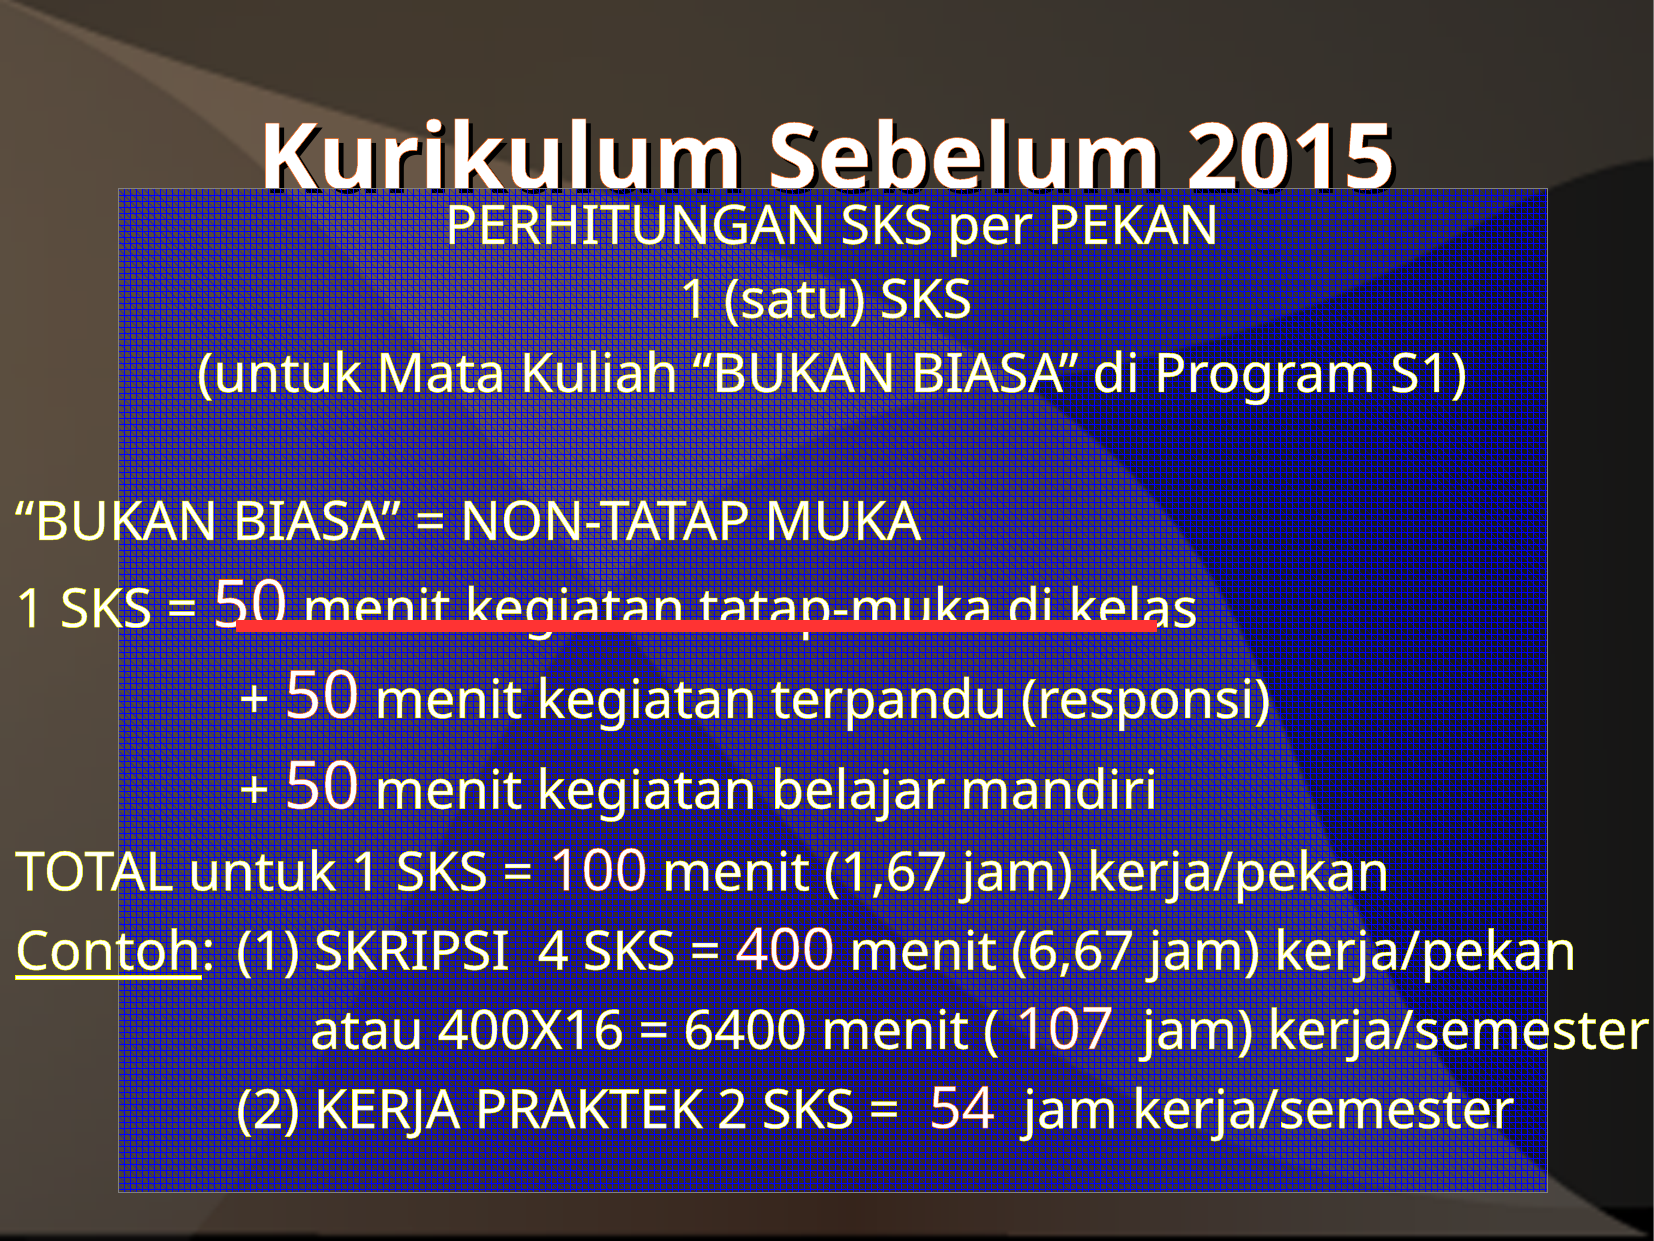

# Kurikulum Sebelum 2015
PERHITUNGAN SKS per PEKAN
1 (satu) SKS
(untuk Mata Kuliah “BUKAN BIASA” di Program S1)
“BUKAN BIASA” = NON-TATAP MUKA
1 SKS = 50 menit kegiatan tatap-muka di kelas
 + 50 menit kegiatan terpandu (responsi)
 + 50 menit kegiatan belajar mandiri
TOTAL untuk 1 SKS = 100 menit (1,67 jam) kerja/pekan
Contoh: 	(1) SKRIPSI 4 SKS = 400 menit (6,67 jam) kerja/pekan
				atau 400X16 = 6400 menit ( 107 jam) kerja/semester
			(2) KERJA PRAKTEK 2 SKS = 54 jam kerja/semester